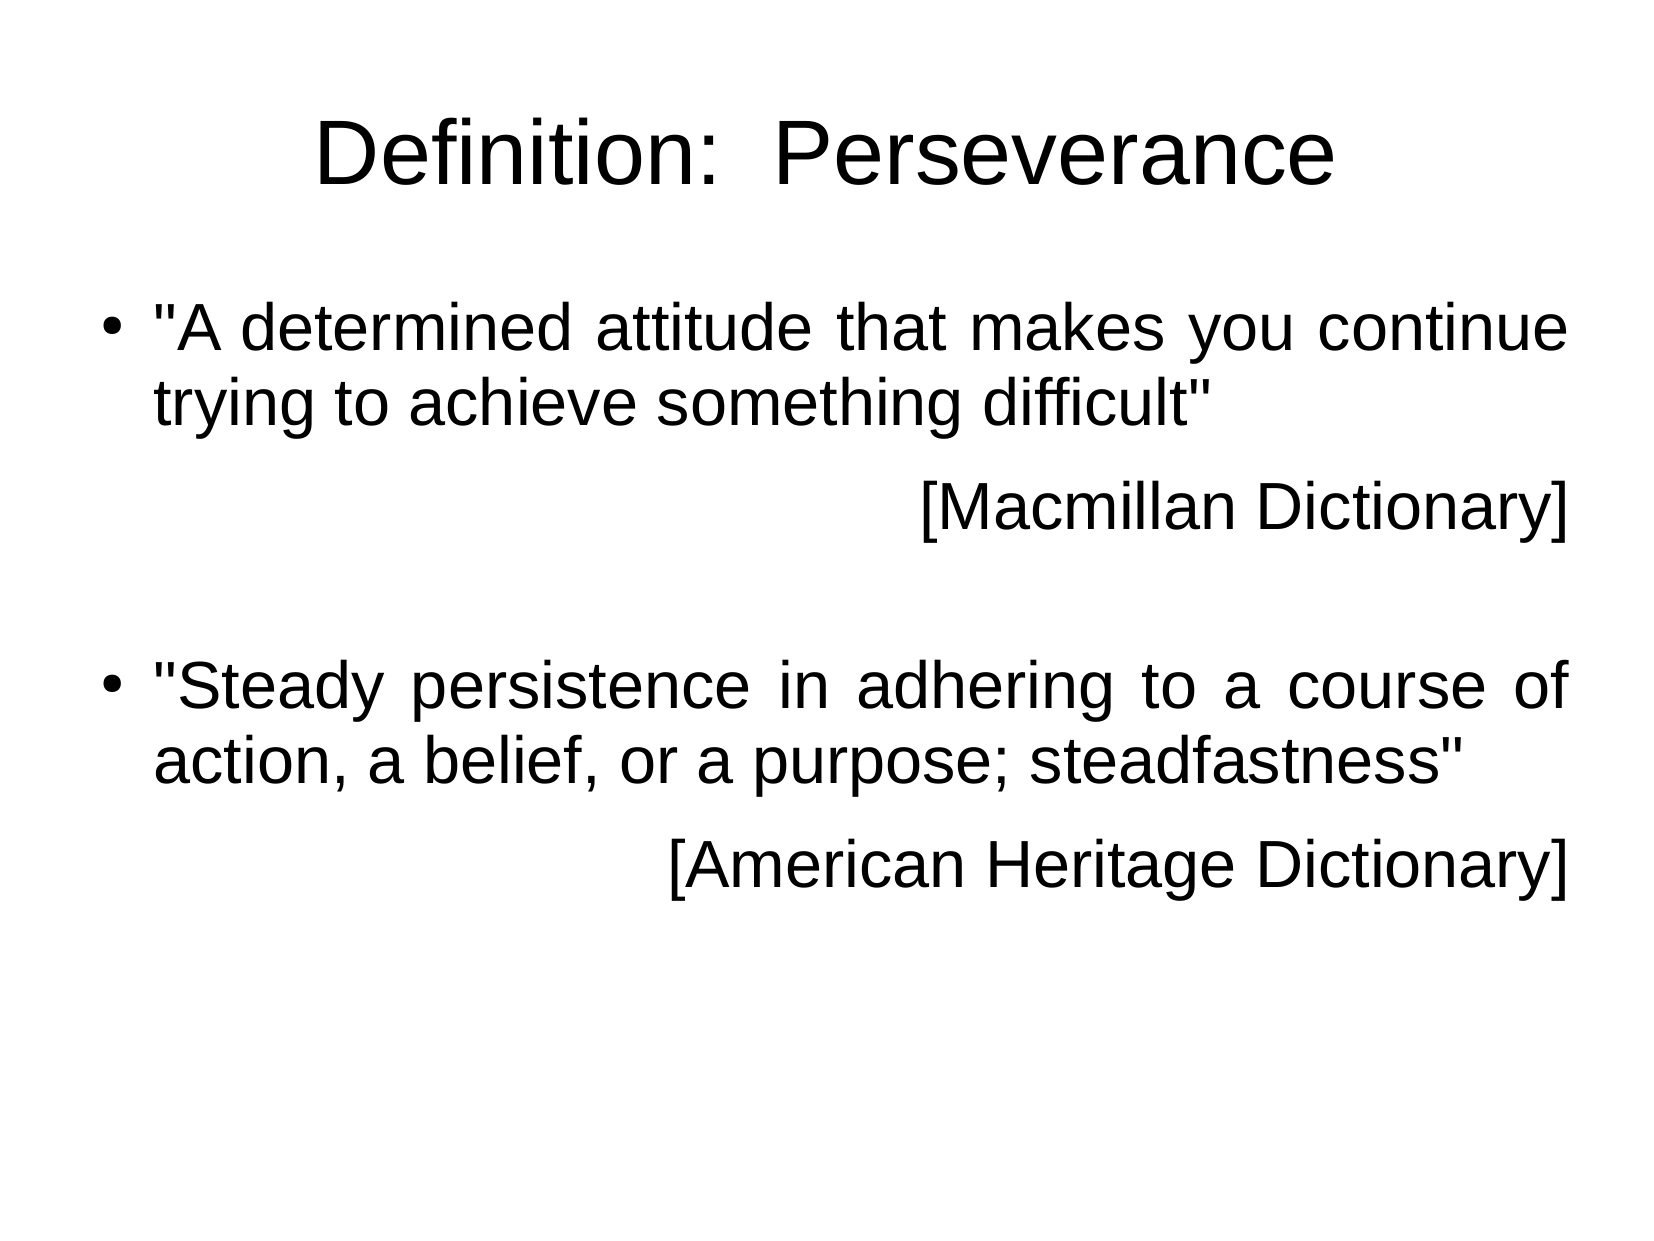

# Definition: Perseverance
"A determined attitude that makes you continue trying to achieve something difficult"
[Macmillan Dictionary]
"Steady persistence in adhering to a course of action, a belief, or a purpose; steadfastness"
[American Heritage Dictionary]